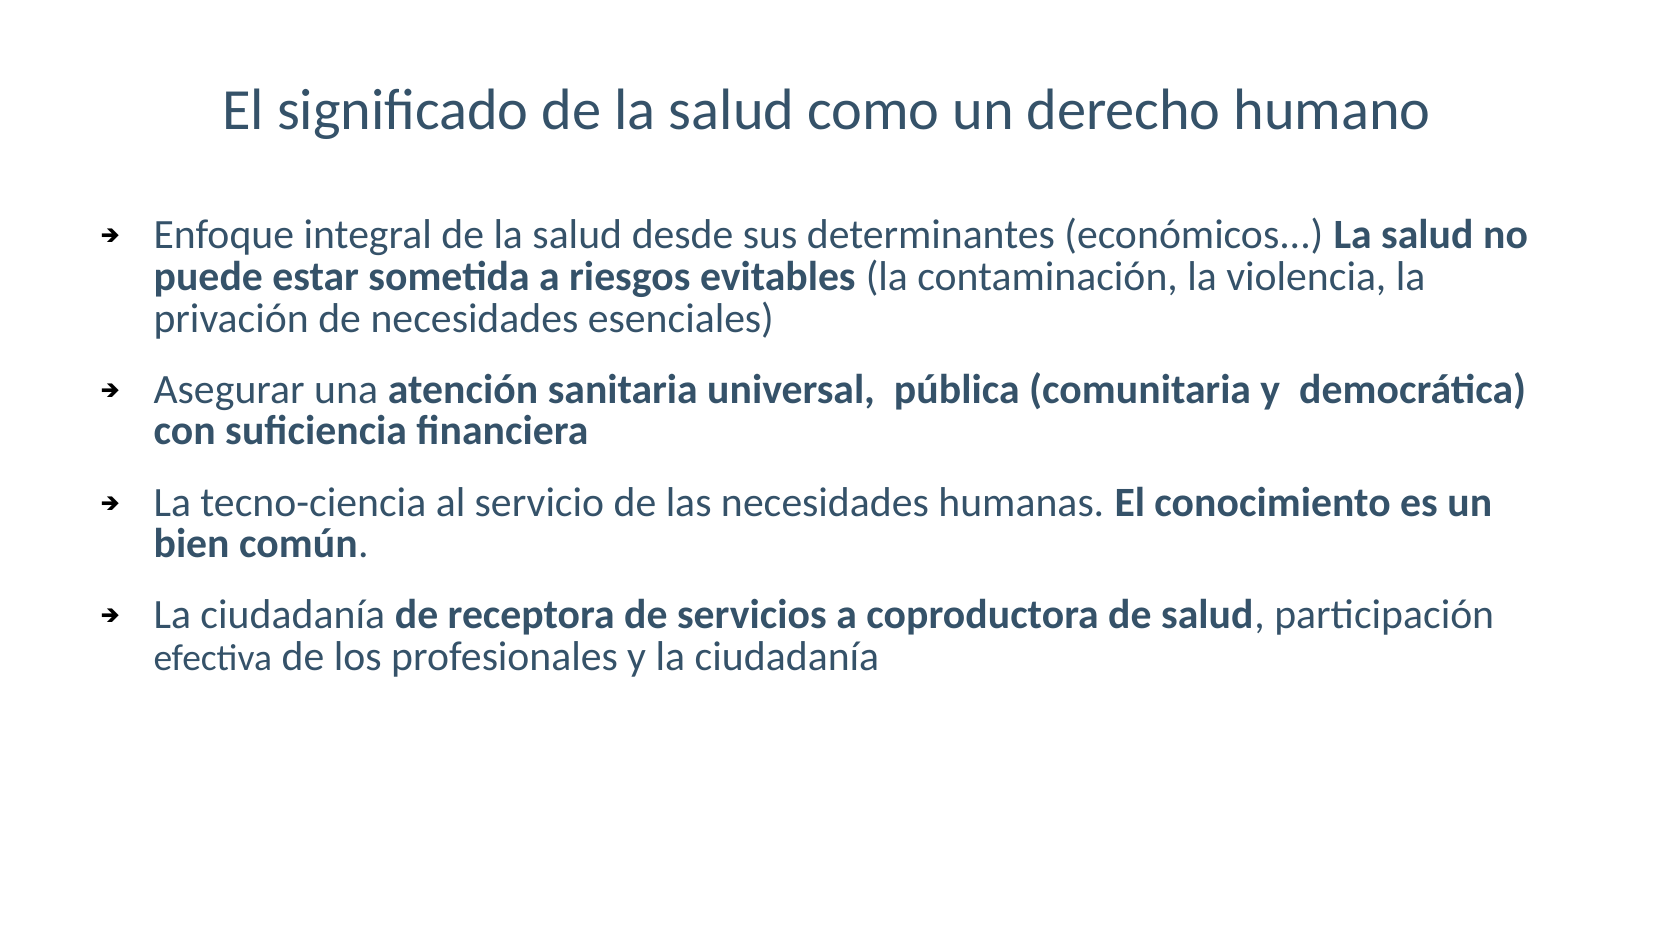

# El significado de la salud como un derecho humano
Enfoque integral de la salud desde sus determinantes (económicos...) La salud no puede estar sometida a riesgos evitables (la contaminación, la violencia, la privación de necesidades esenciales)
Asegurar una atención sanitaria universal, pública (comunitaria y democrática) con suficiencia financiera
La tecno-ciencia al servicio de las necesidades humanas. El conocimiento es un bien común.
La ciudadanía de receptora de servicios a coproductora de salud, participación efectiva de los profesionales y la ciudadanía